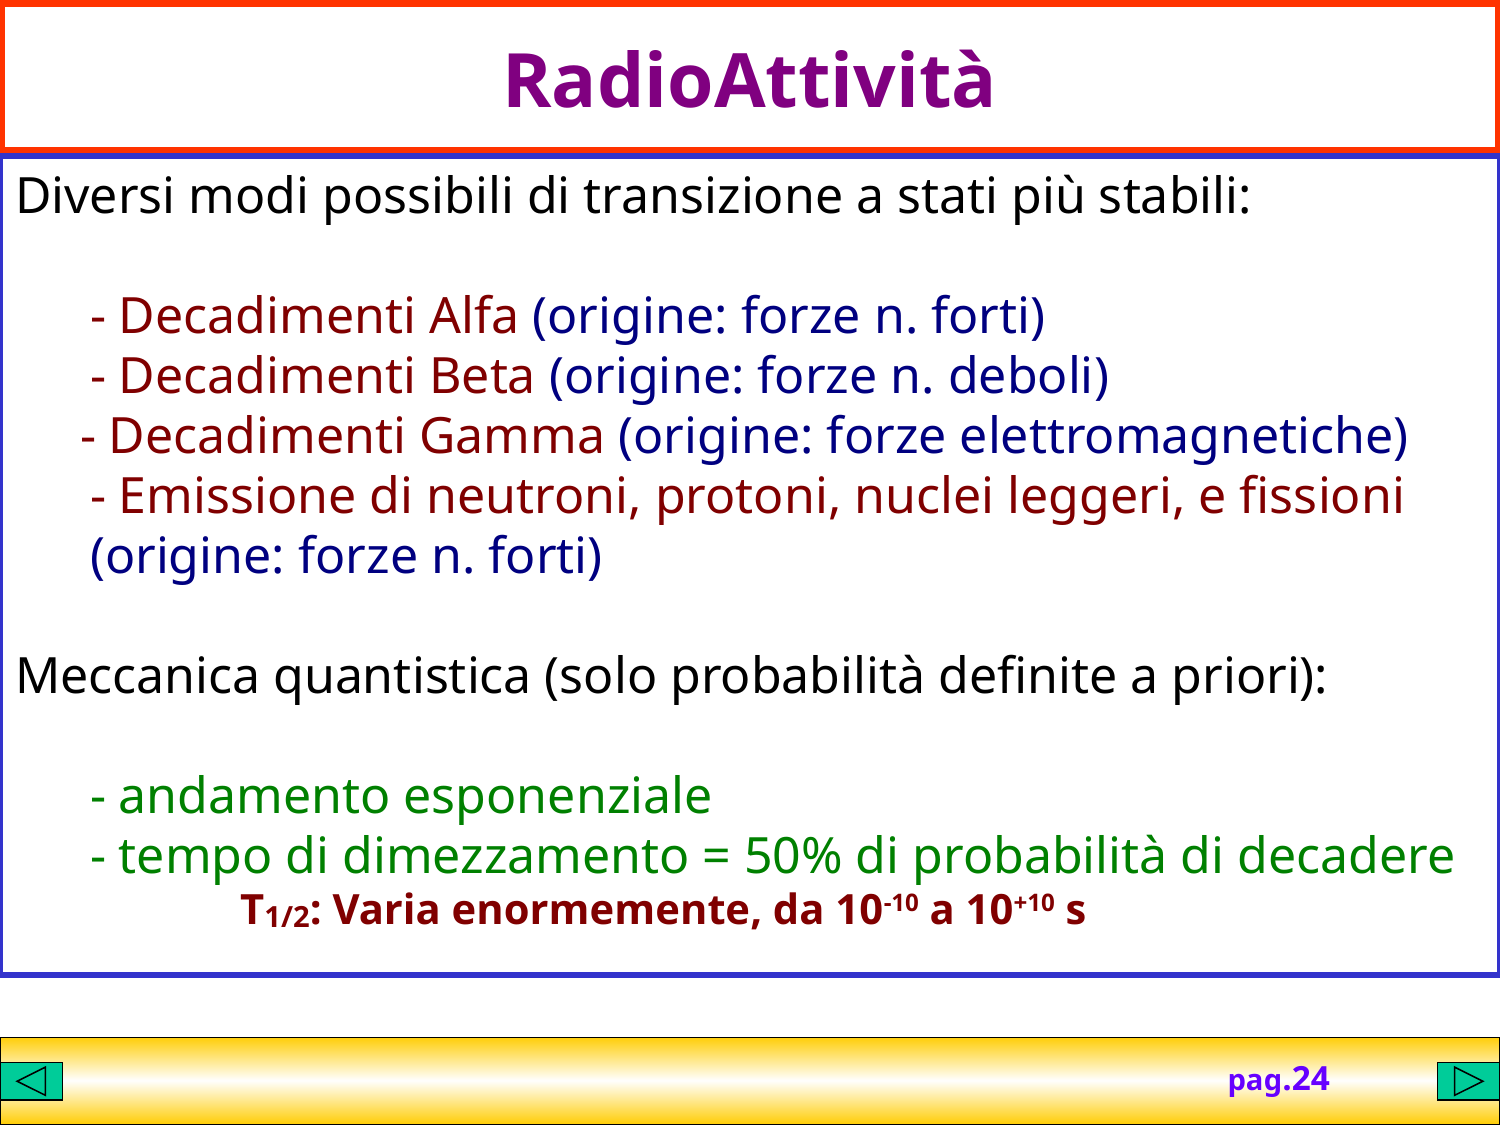

# RadioAttività
Diversi modi possibili di transizione a stati più stabili:
	- Decadimenti Alfa (origine: forze n. forti)
	- Decadimenti Beta (origine: forze n. deboli)
 - Decadimenti Gamma (origine: forze elettromagnetiche)
	- Emissione di neutroni, protoni, nuclei leggeri, e fissioni (origine: forze n. forti)
Meccanica quantistica (solo probabilità definite a priori):
	- andamento esponenziale
	- tempo di dimezzamento = 50% di probabilità di decadere
			T1/2: Varia enormemente, da 10-10 a 10+10 s
24